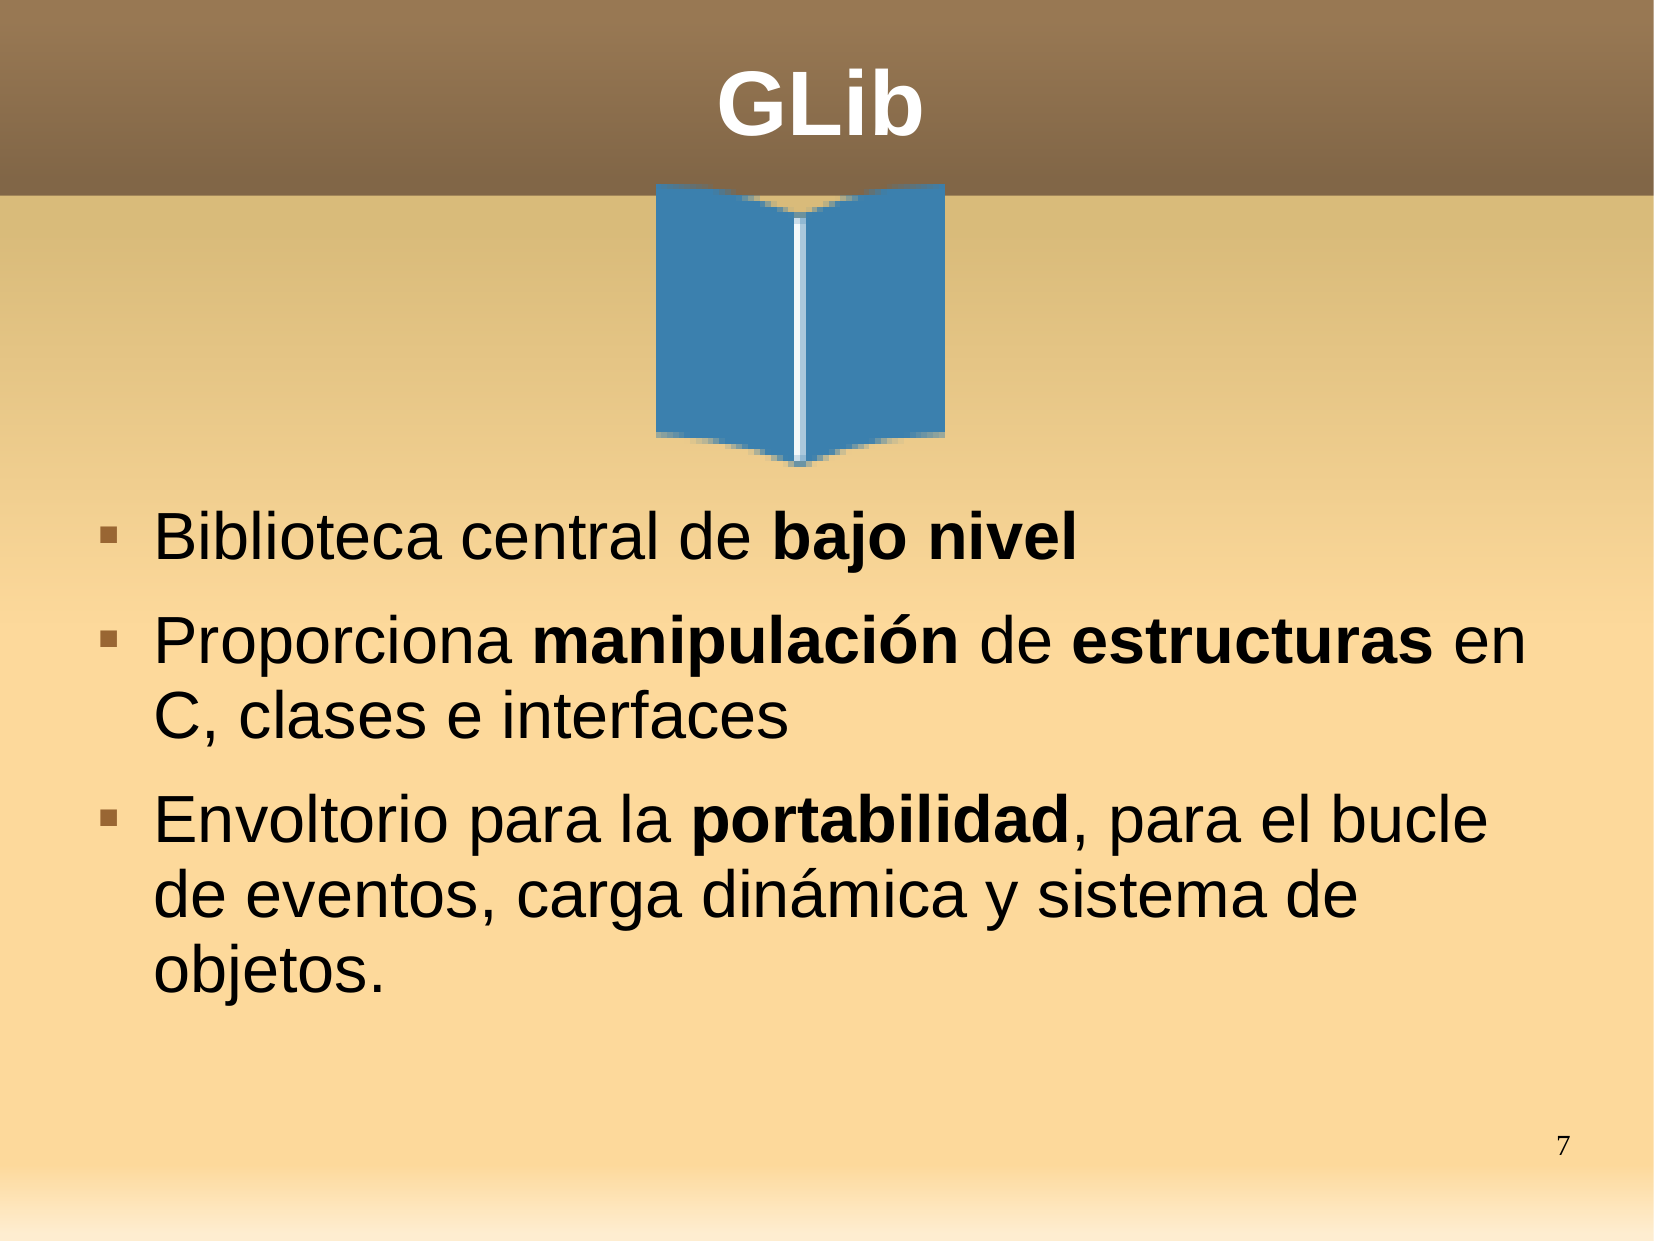

# GLib
Biblioteca central de bajo nivel
Proporciona manipulación de estructuras en C, clases e interfaces
Envoltorio para la portabilidad, para el bucle de eventos, carga dinámica y sistema de objetos.
7